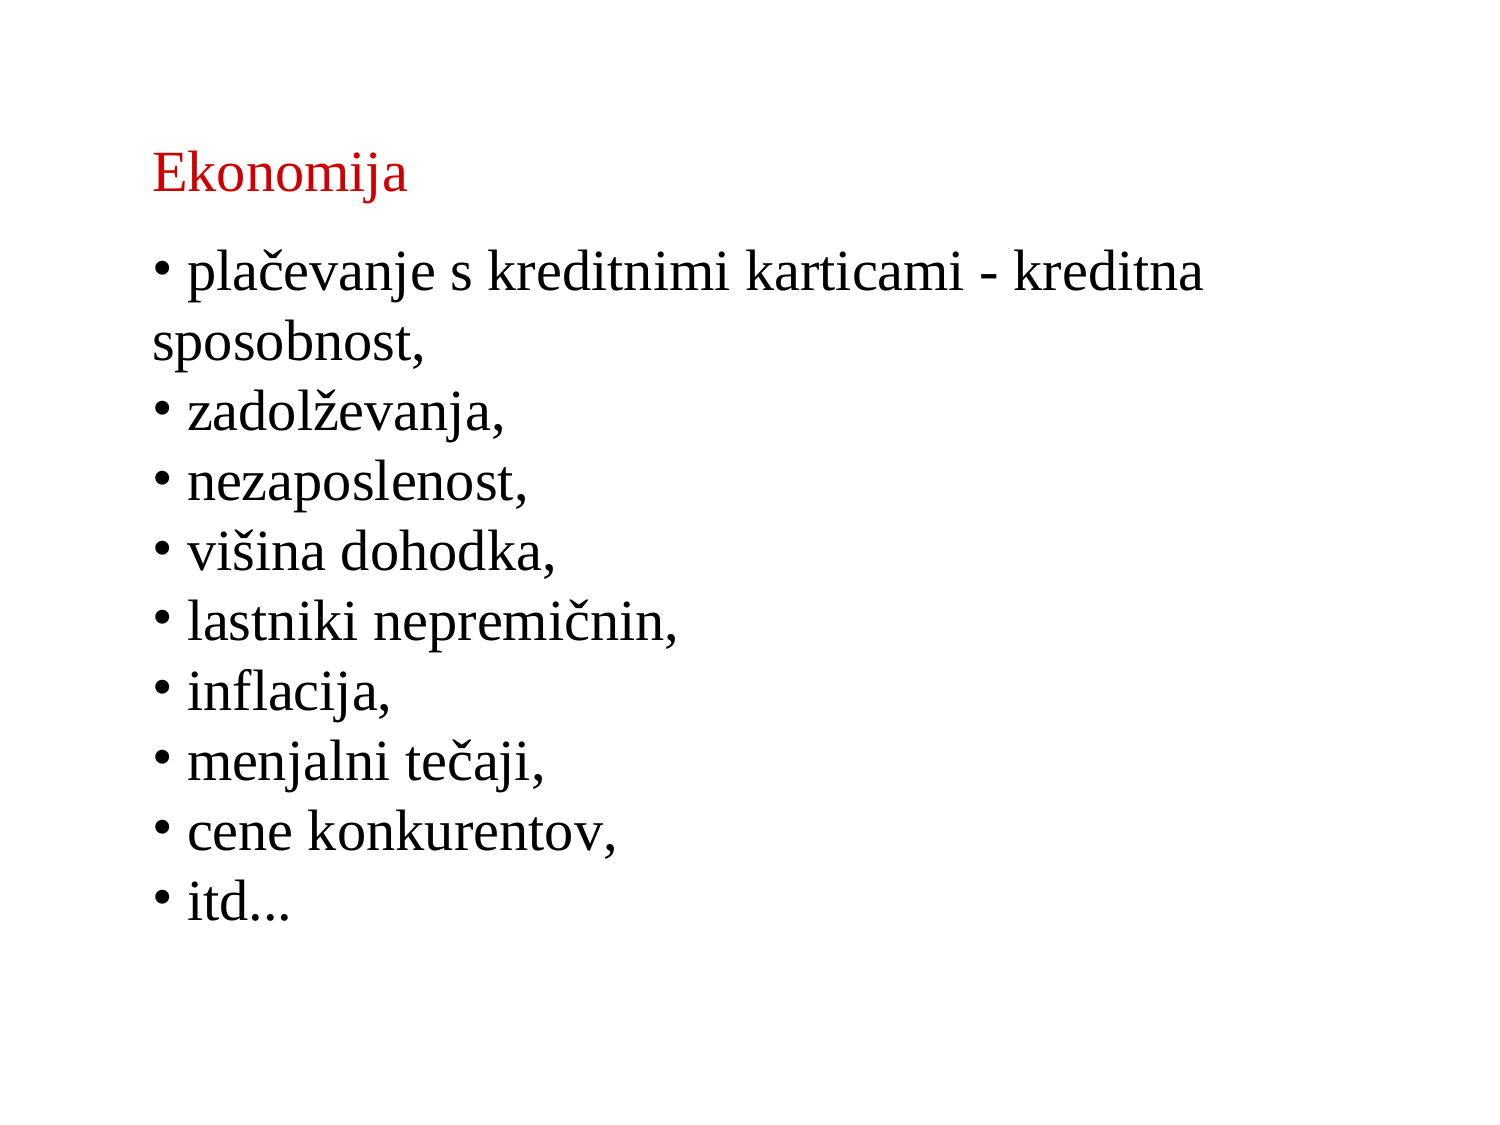

Ekonomija
 plačevanje s kreditnimi karticami - kreditna sposobnost,
 zadolževanja,
 nezaposlenost,
 višina dohodka,
 lastniki nepremičnin,
 inflacija,
 menjalni tečaji,
 cene konkurentov,
 itd...